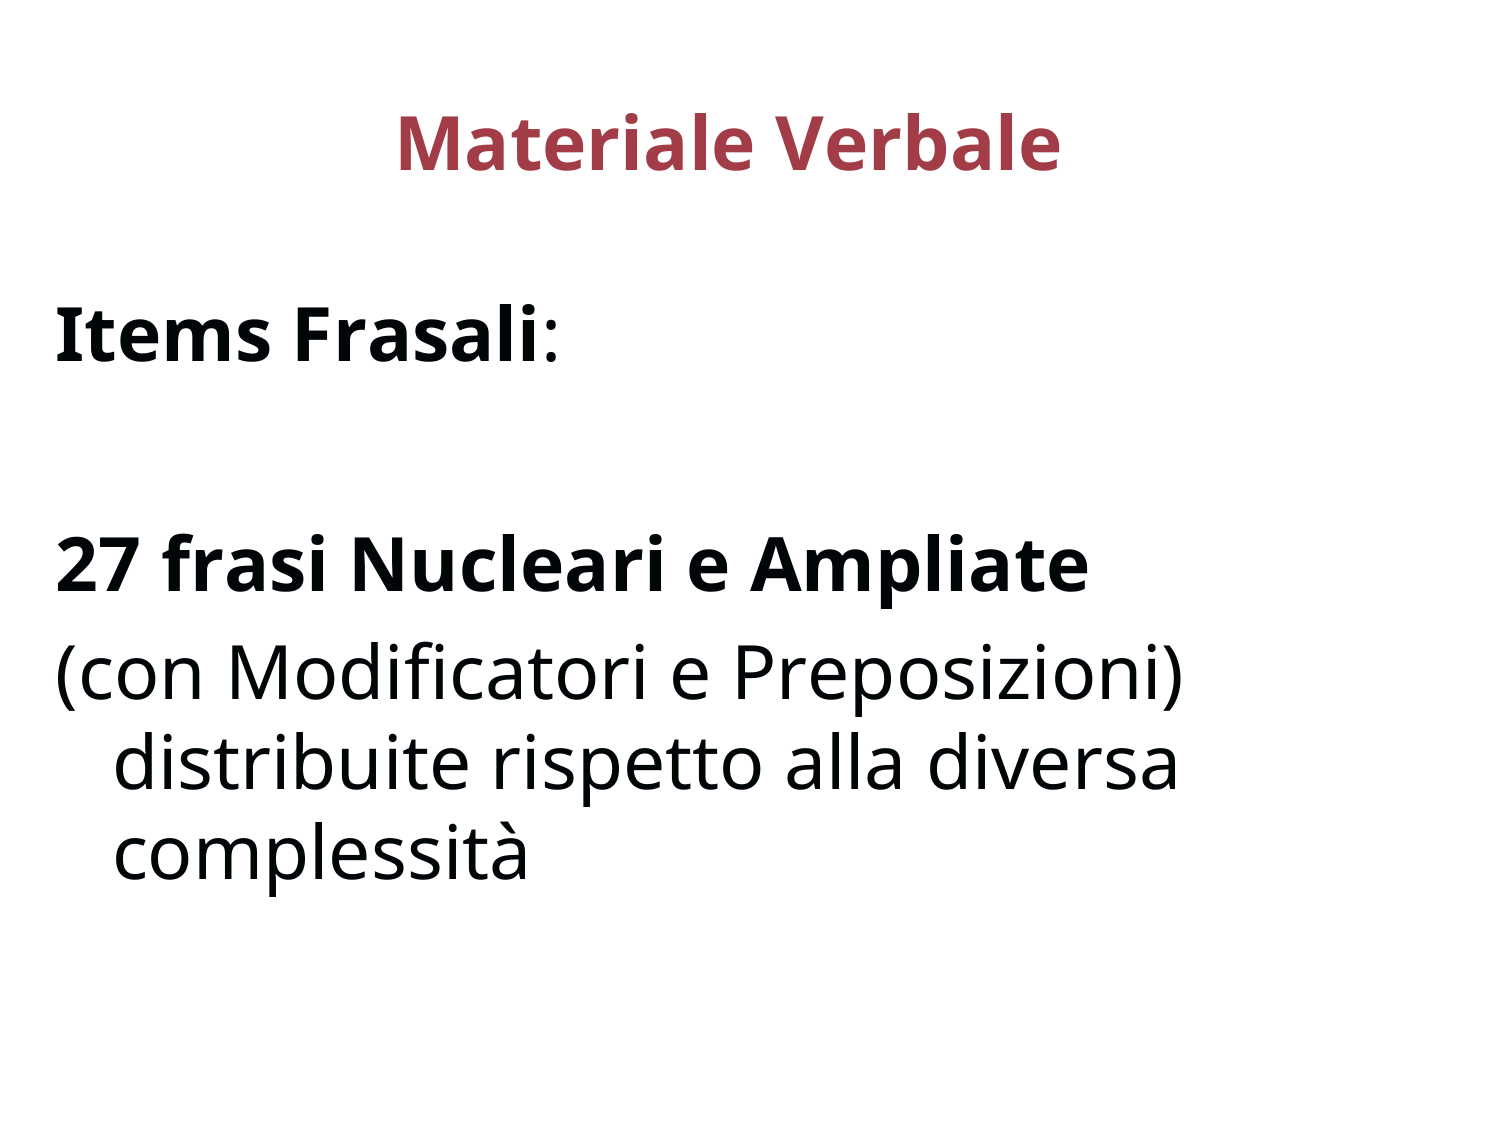

# Materiale Verbale
Items Frasali:
27 frasi Nucleari e Ampliate
(con Modificatori e Preposizioni) distribuite rispetto alla diversa complessità